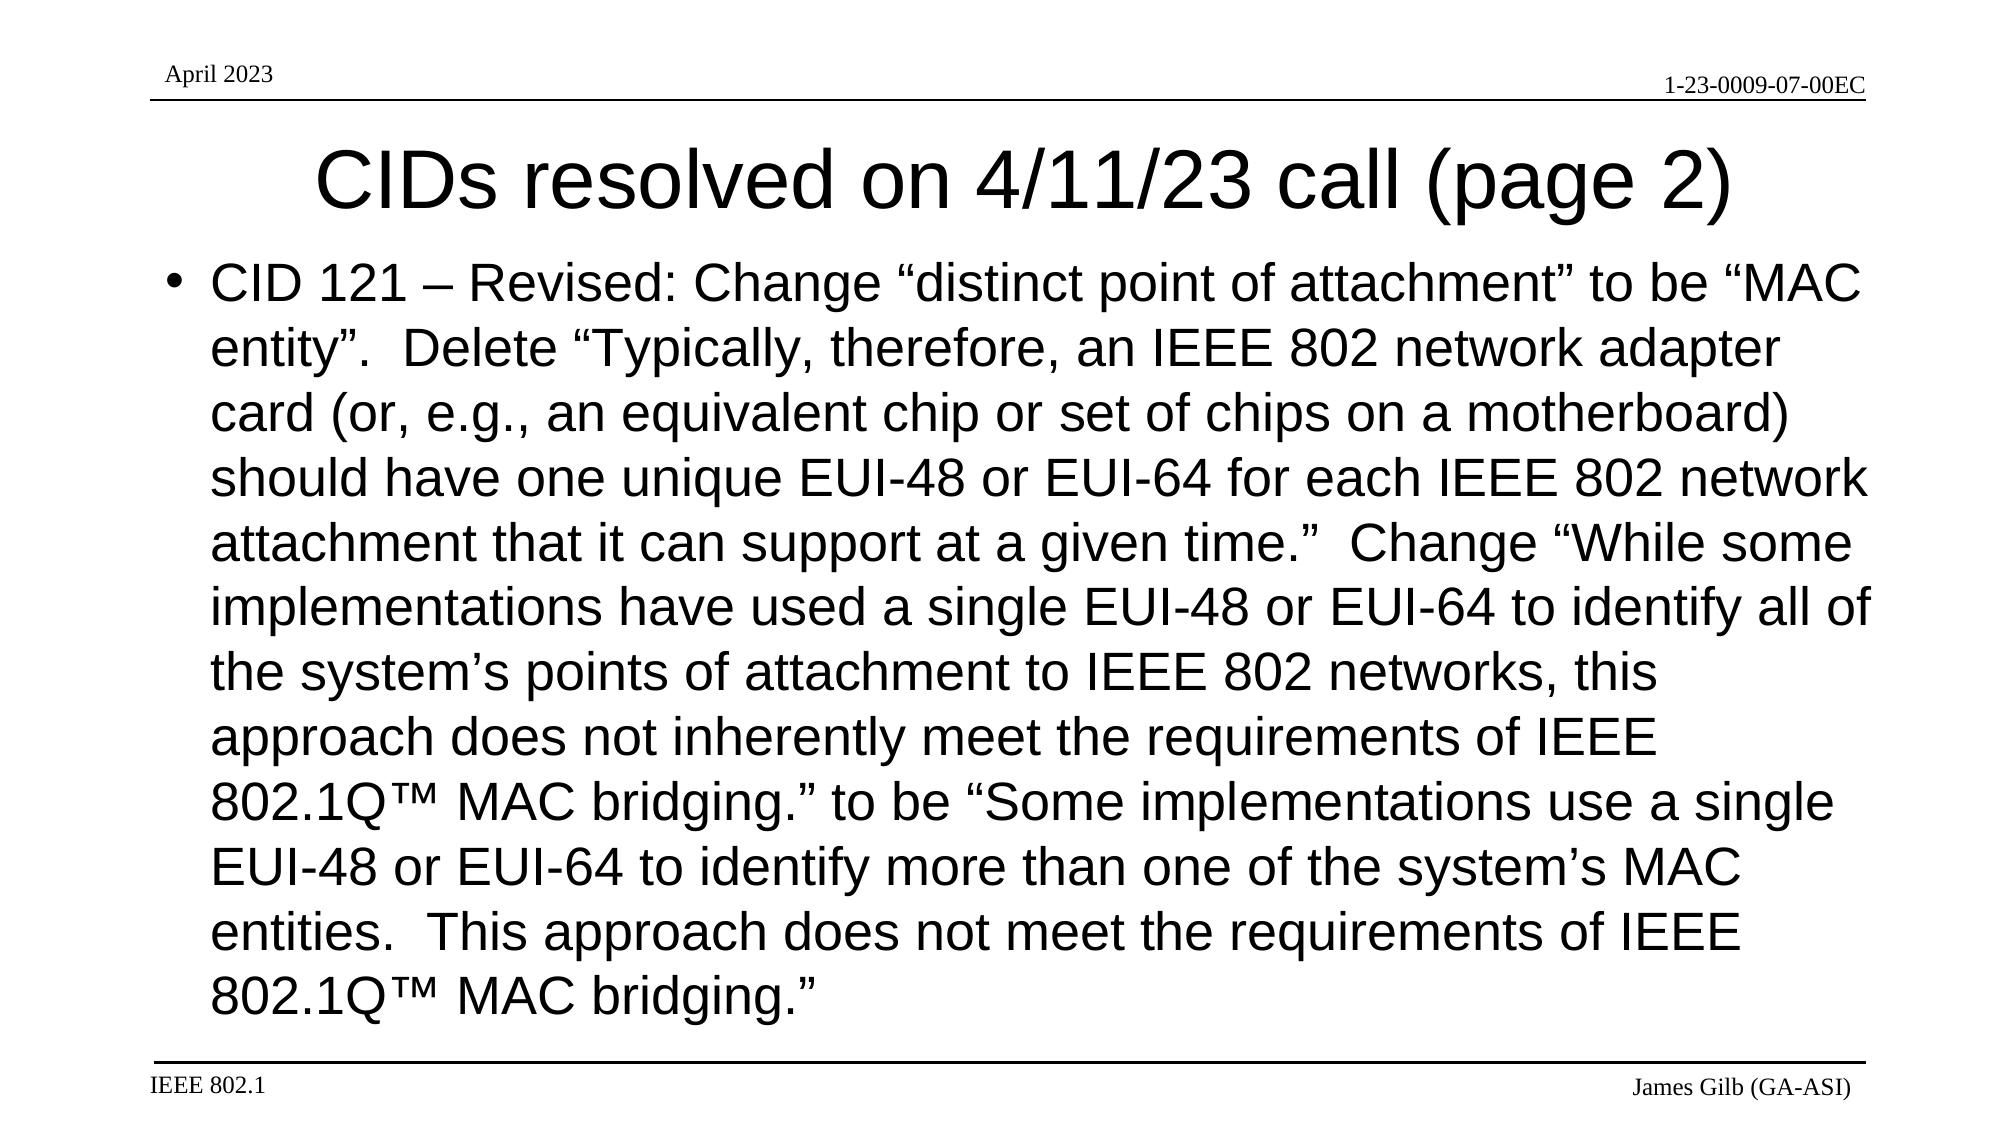

# CIDs resolved on 4/11/23 call (page 2)
CID 121 – Revised: Change “distinct point of attachment” to be “MAC entity”. Delete “Typically, therefore, an IEEE 802 network adapter card (or, e.g., an equivalent chip or set of chips on a motherboard) should have one unique EUI-48 or EUI-64 for each IEEE 802 network attachment that it can support at a given time.” Change “While some implementations have used a single EUI-48 or EUI-64 to identify all of the system’s points of attachment to IEEE 802 networks, this approach does not inherently meet the requirements of IEEE 802.1Q™ MAC bridging.” to be “Some implementations use a single EUI-48 or EUI-64 to identify more than one of the system’s MAC entities. This approach does not meet the requirements of IEEE 802.1Q™ MAC bridging.”